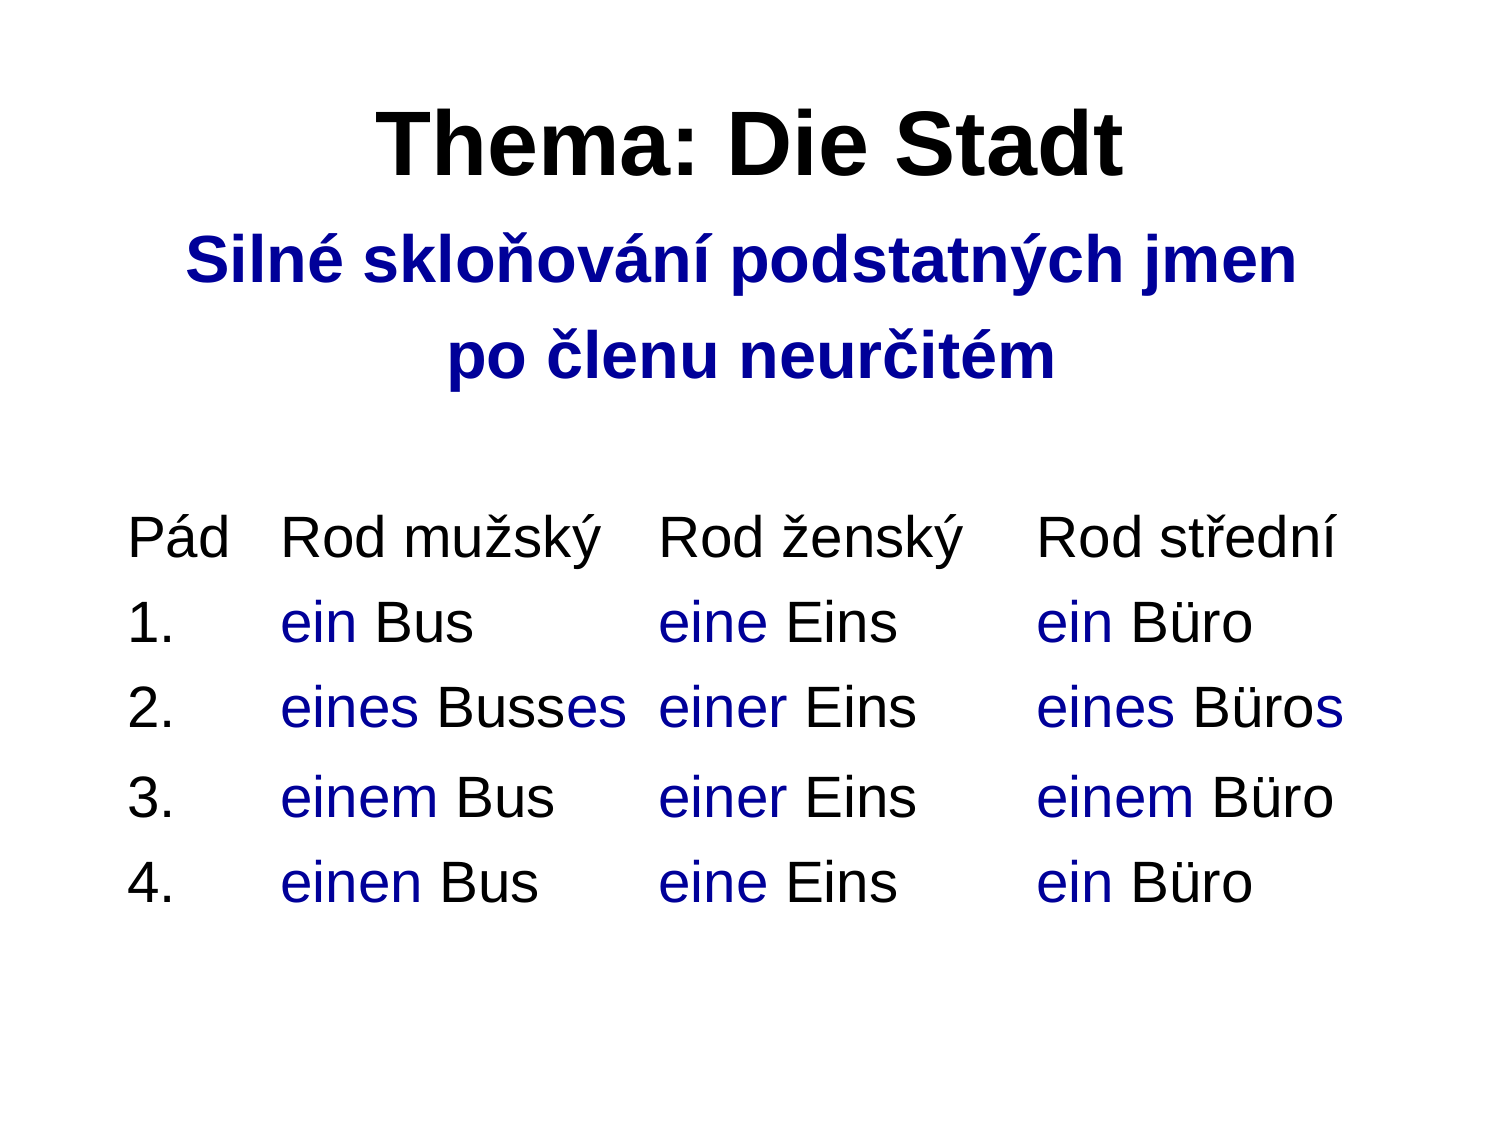

# Thema: Die Stadt
Silné skloňování podstatných jmen
po členu neurčitém
| Pád | Rod mužský | Rod ženský | Rod střední |
| --- | --- | --- | --- |
| 1. | ein Bus | eine Eins | ein Büro |
| 2. | eines Busses | einer Eins | eines Büros |
| 3. | einem Bus | einer Eins | einem Büro |
| 4. | einen Bus | eine Eins | ein Büro |